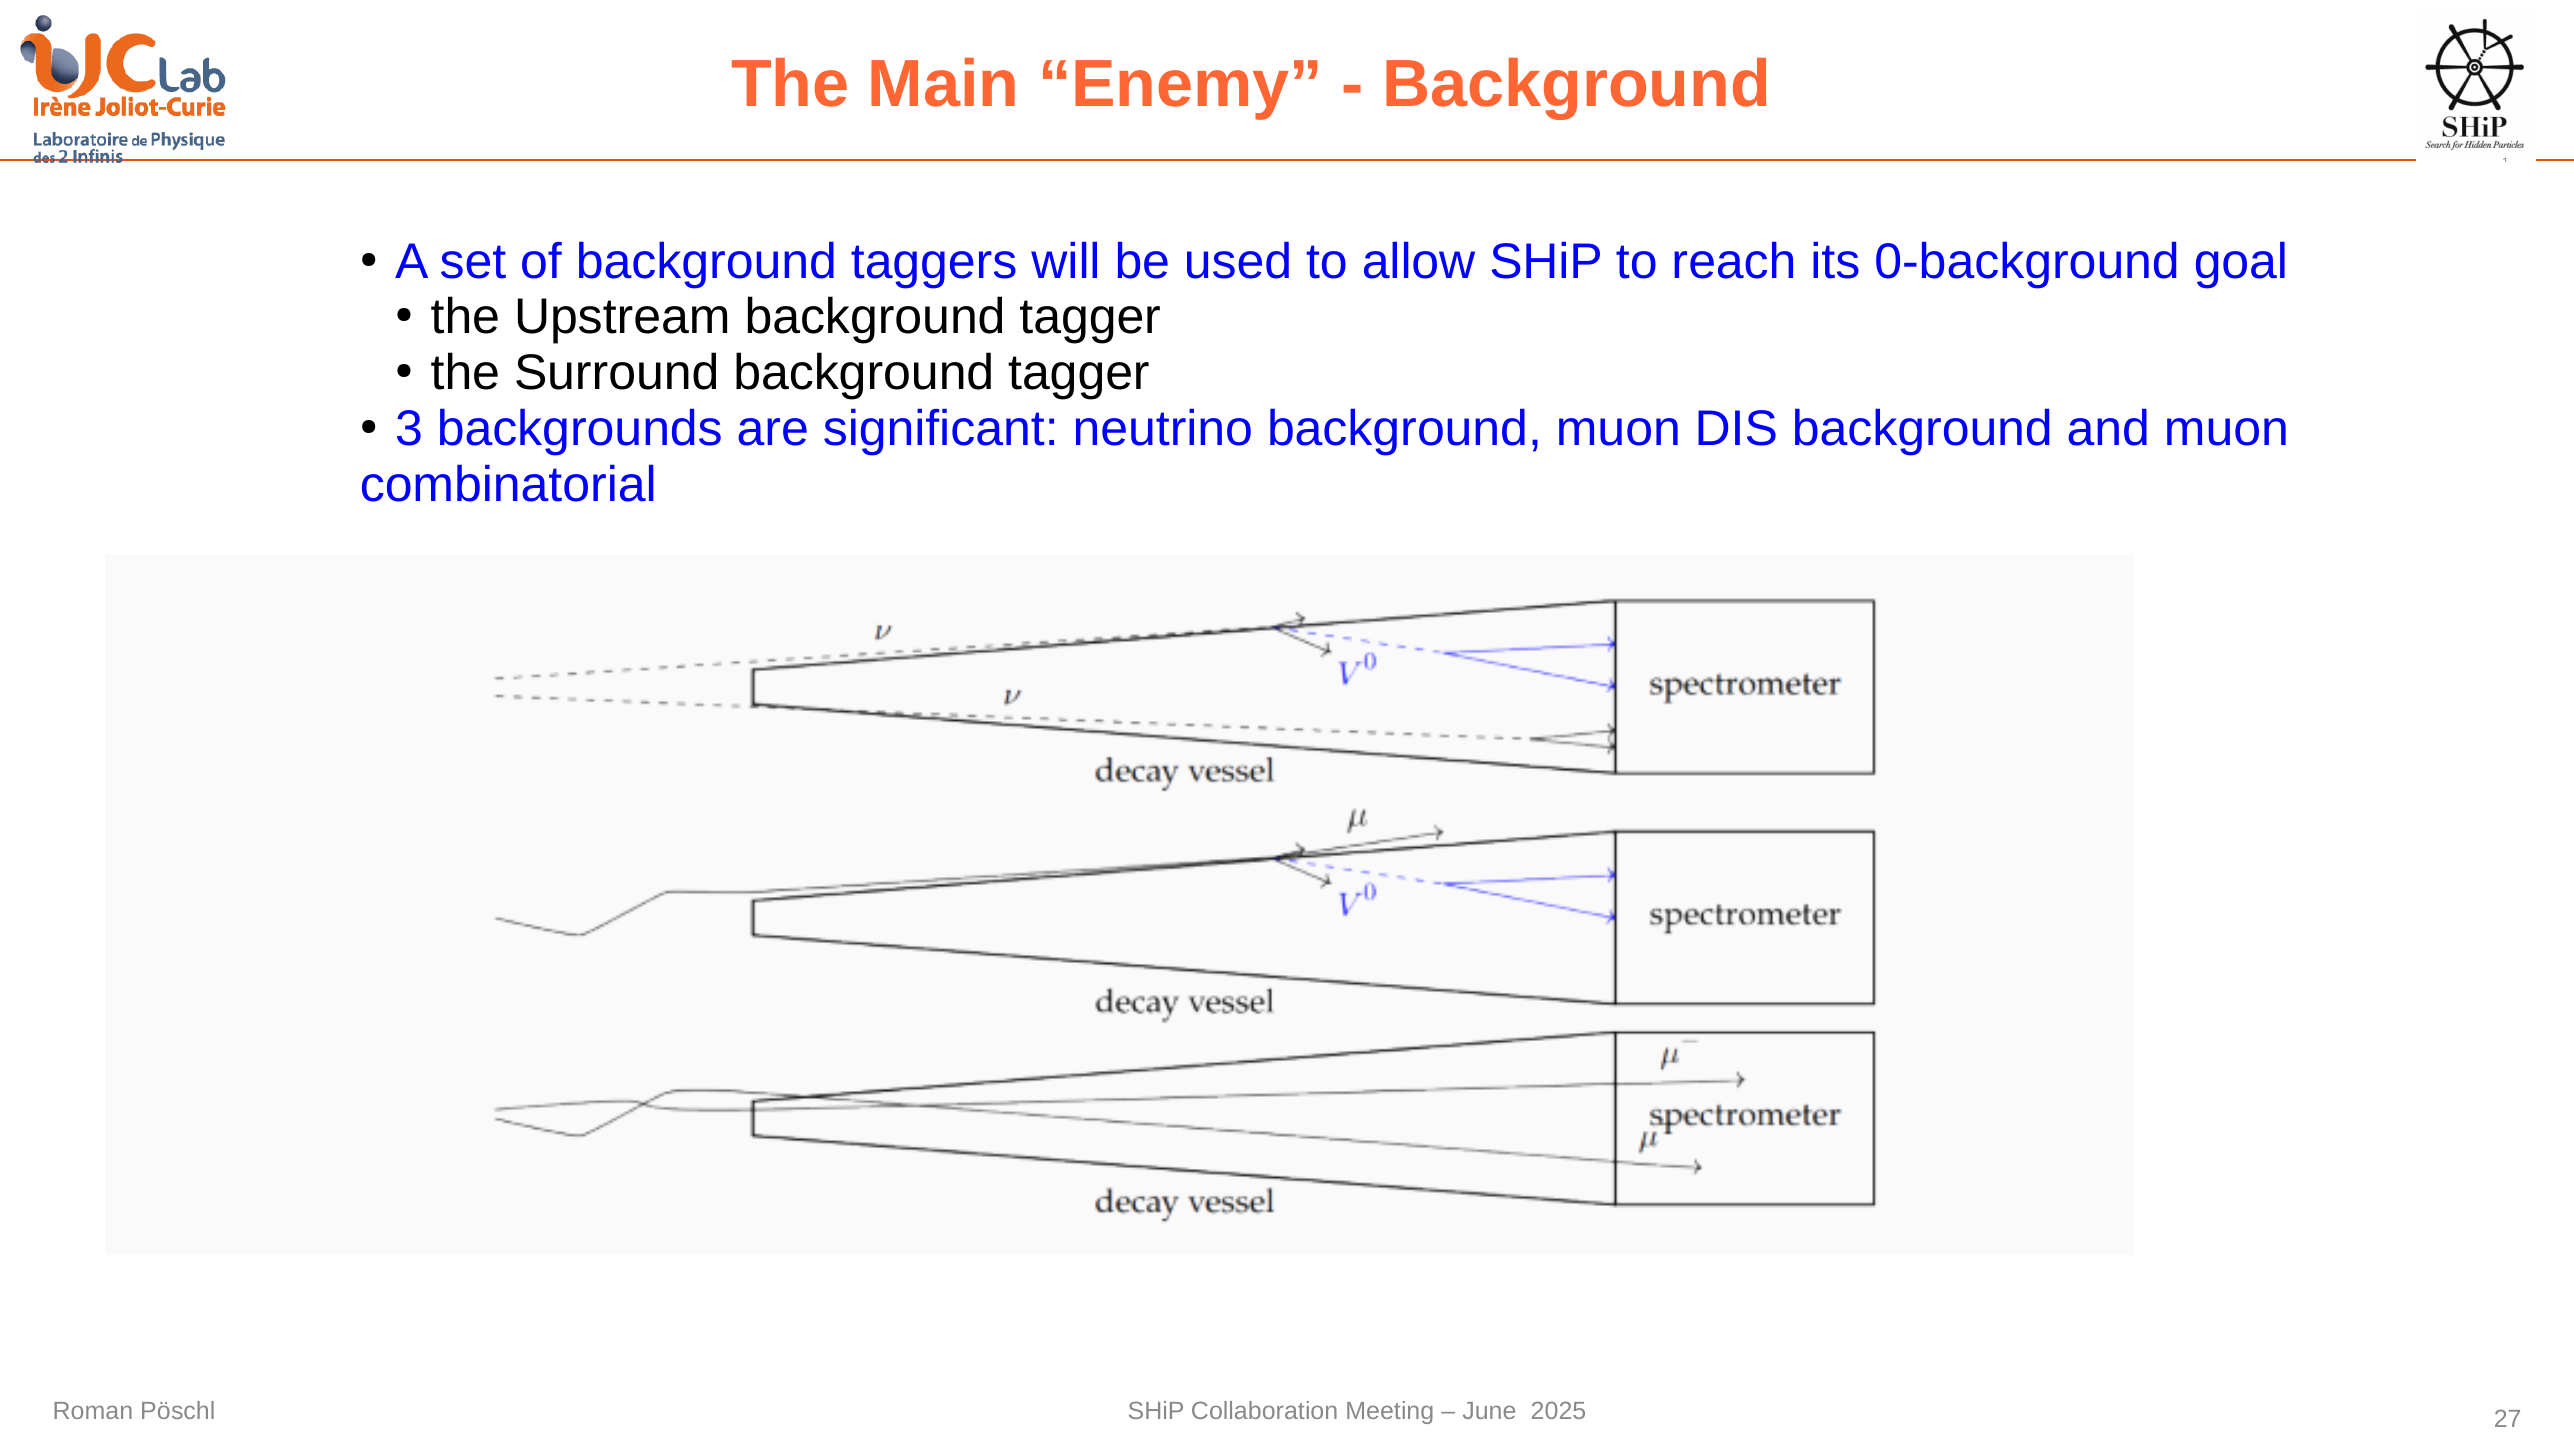

# The Main “Enemy” - Background
A set of background taggers will be used to allow SHiP to reach its 0-background goal
the Upstream background tagger
the Surround background tagger
3 backgrounds are significant: neutrino background, muon DIS background and muon
combinatorial